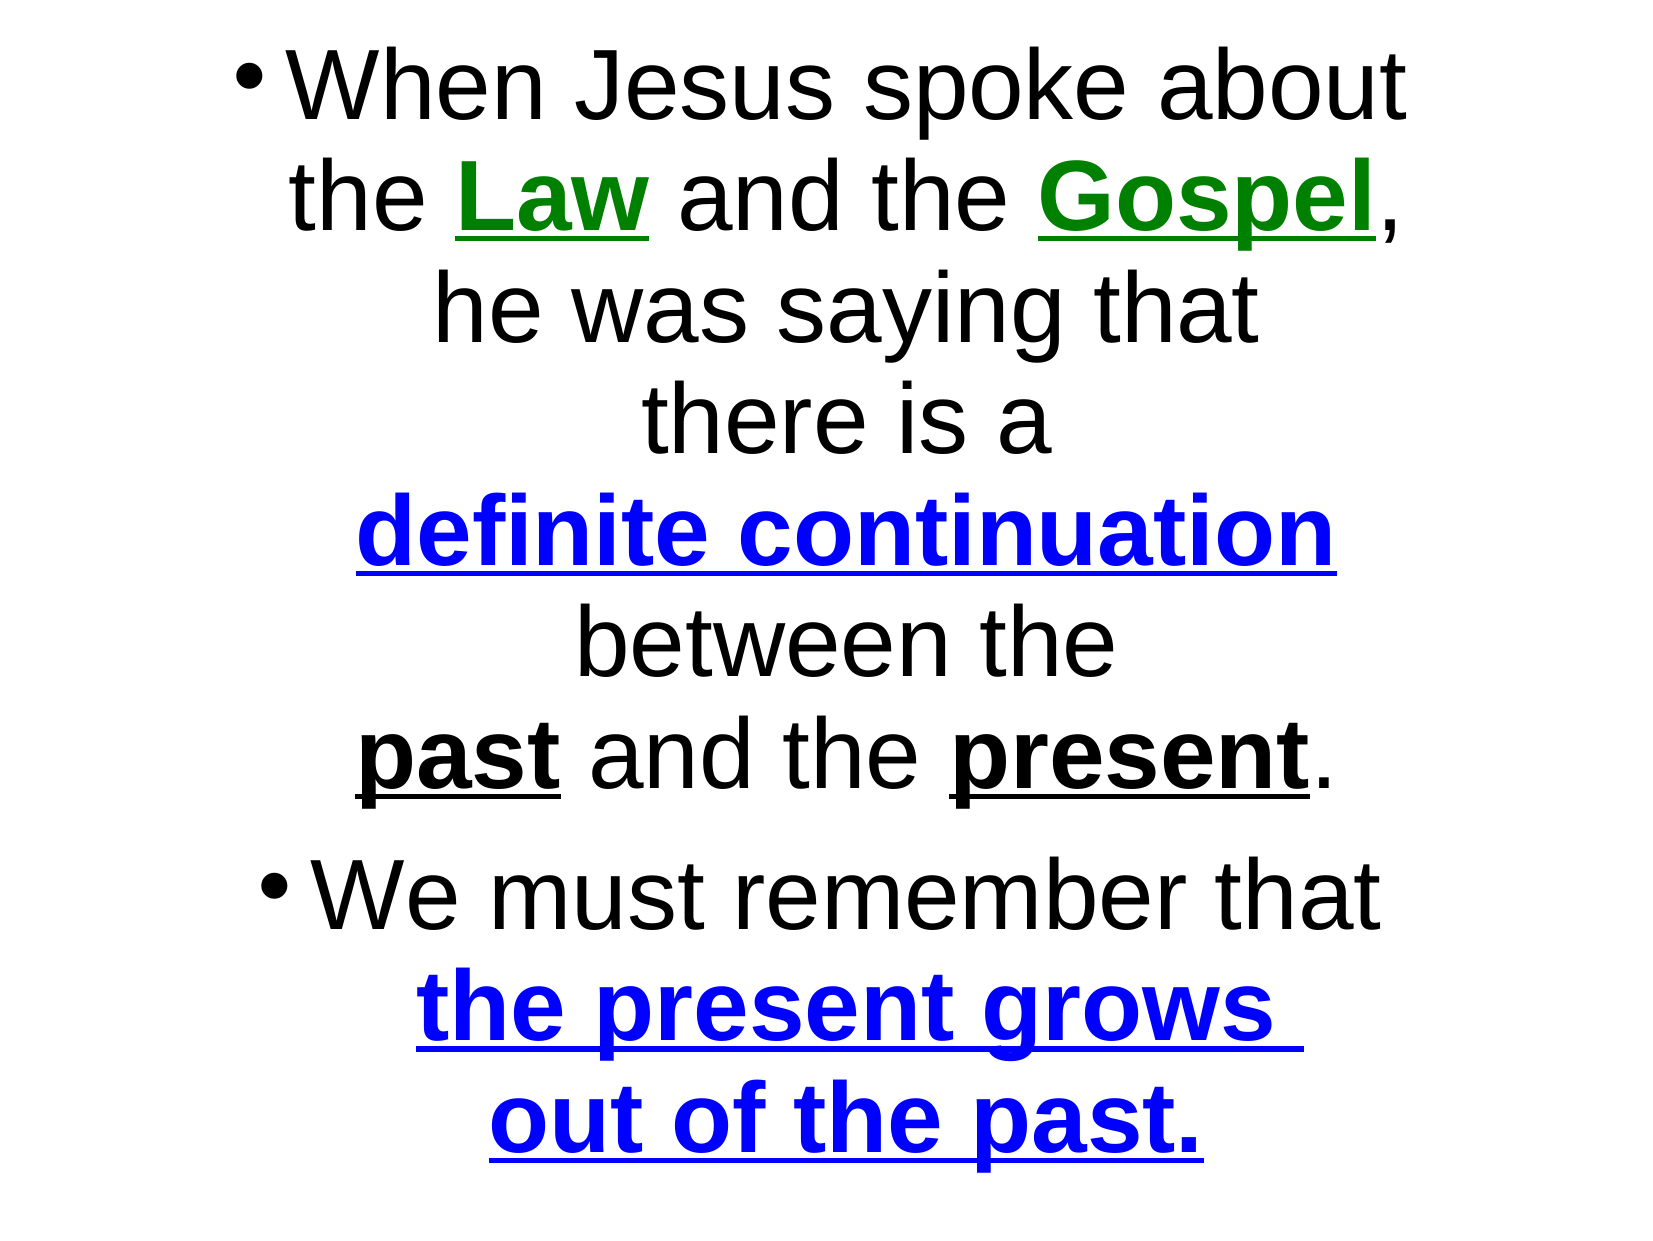

# When Jesus spoke about the Law and the Gospel, he was saying that there is a definite continuation between the past and the present.
We must remember that
the present grows
out of the past.
38